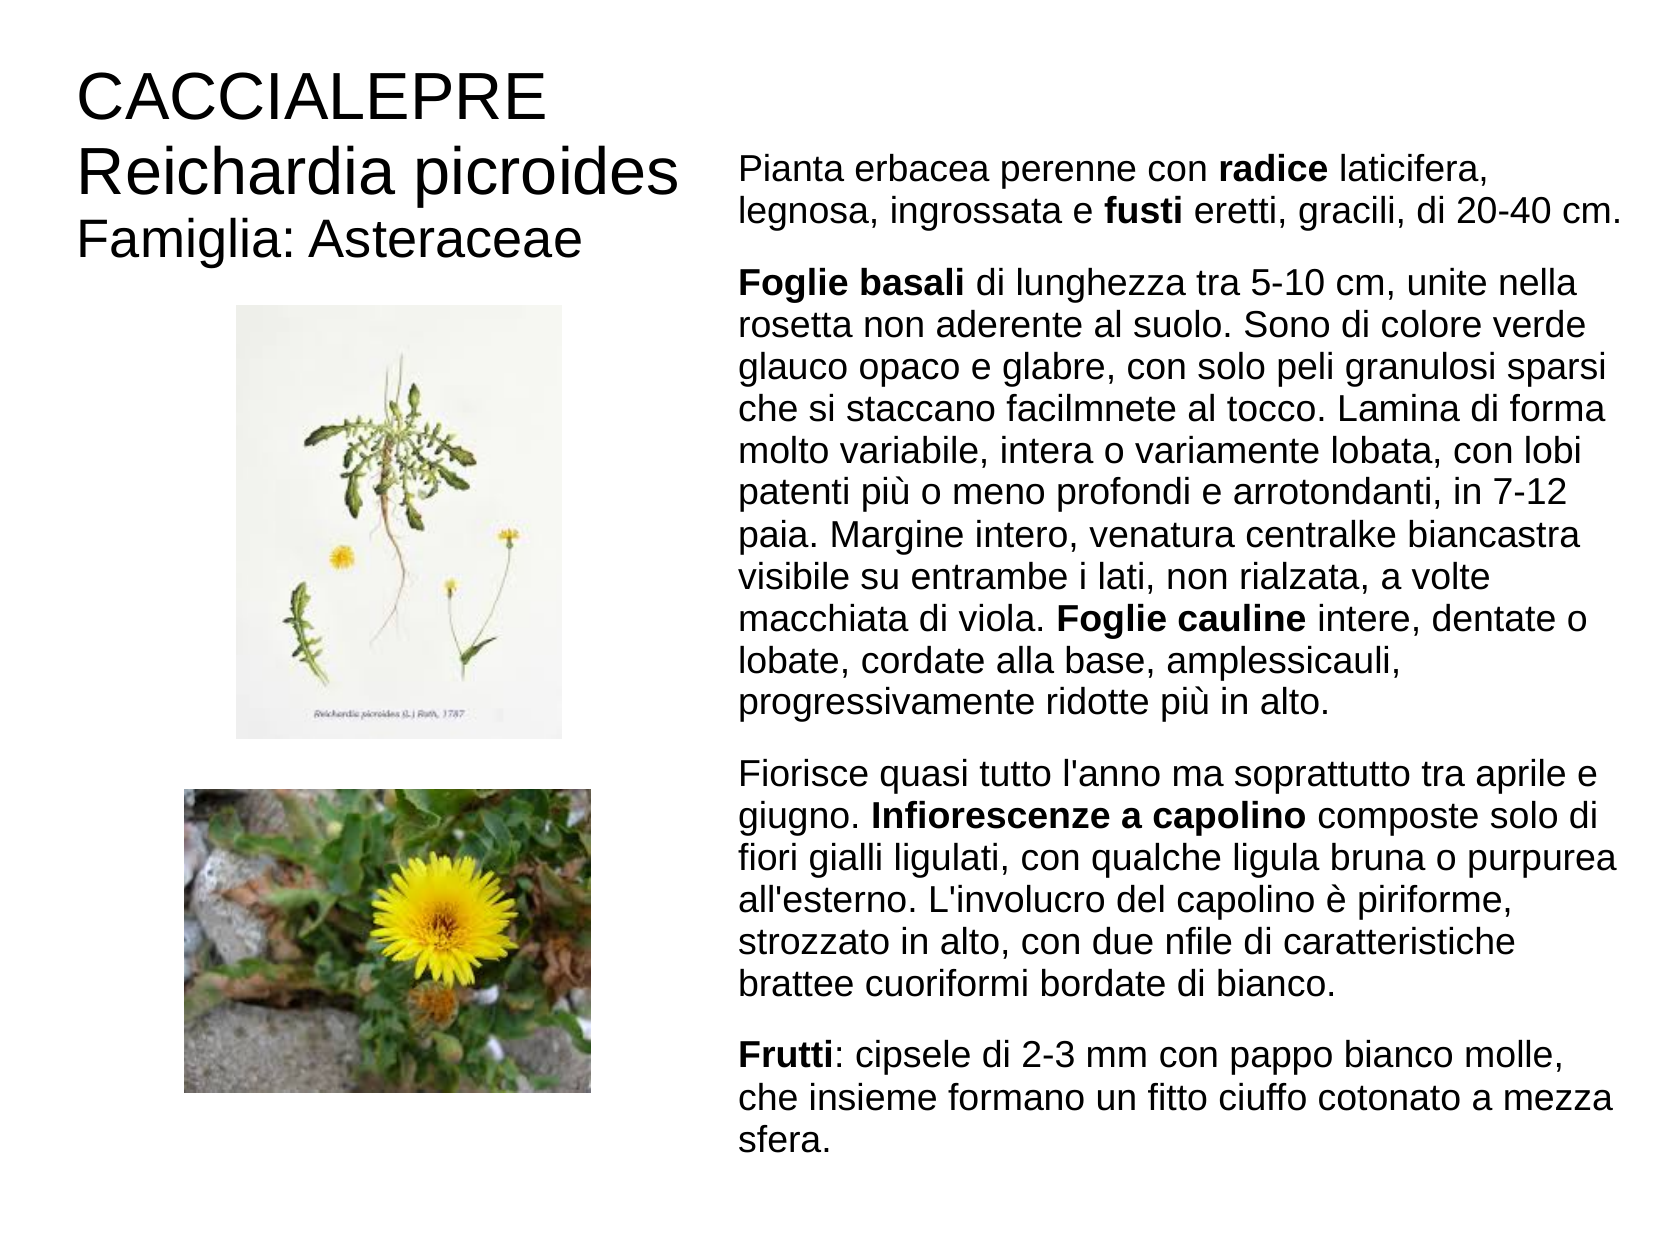

# CACCIALEPRE Reichardia picroides Famiglia: Asteraceae
Pianta erbacea perenne con radice laticifera, legnosa, ingrossata e fusti eretti, gracili, di 20-40 cm.
Foglie basali di lunghezza tra 5-10 cm, unite nella rosetta non aderente al suolo. Sono di colore verde glauco opaco e glabre, con solo peli granulosi sparsi che si staccano facilmnete al tocco. Lamina di forma molto variabile, intera o variamente lobata, con lobi patenti più o meno profondi e arrotondanti, in 7-12 paia. Margine intero, venatura centralke biancastra visibile su entrambe i lati, non rialzata, a volte macchiata di viola. Foglie cauline intere, dentate o lobate, cordate alla base, amplessicauli, progressivamente ridotte più in alto.
Fiorisce quasi tutto l'anno ma soprattutto tra aprile e giugno. Infiorescenze a capolino composte solo di fiori gialli ligulati, con qualche ligula bruna o purpurea all'esterno. L'involucro del capolino è piriforme, strozzato in alto, con due nfile di caratteristiche brattee cuoriformi bordate di bianco.
Frutti: cipsele di 2-3 mm con pappo bianco molle, che insieme formano un fitto ciuffo cotonato a mezza sfera.